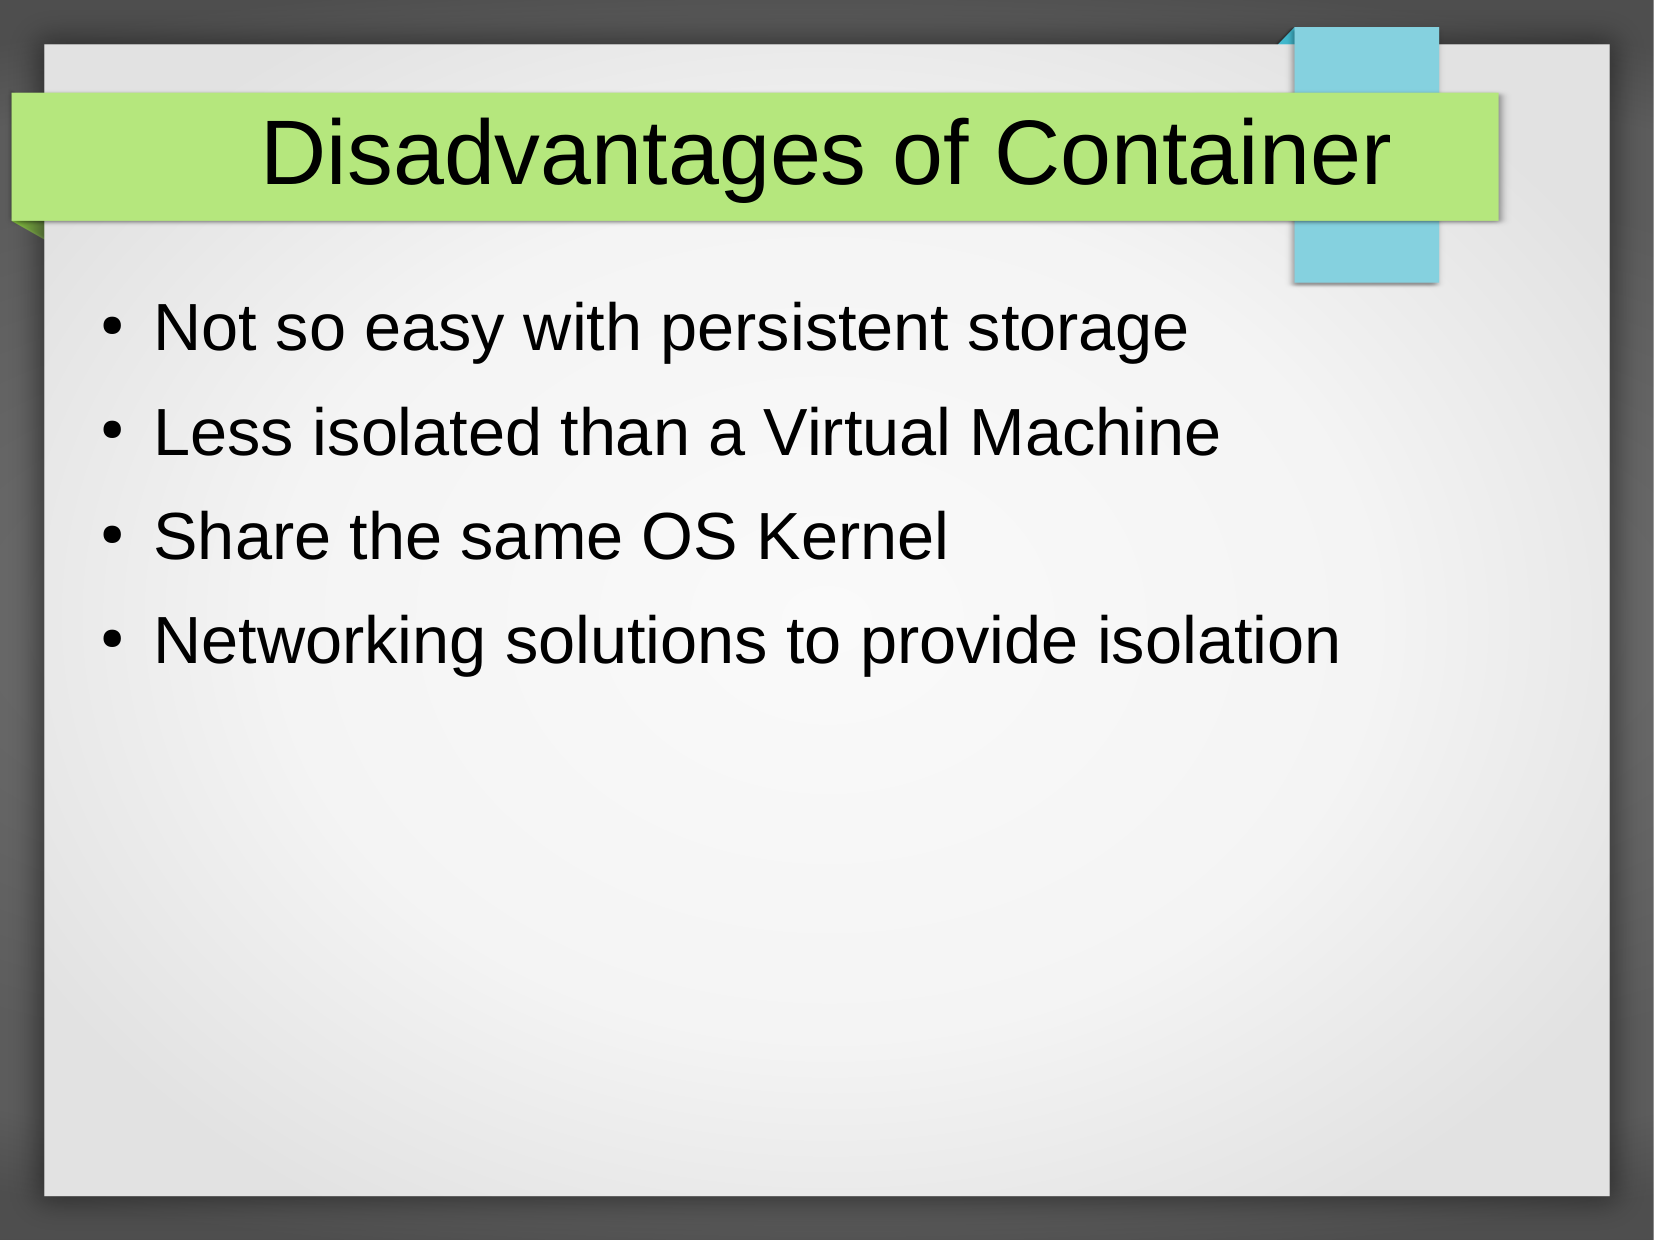

# Disadvantages of Container
Not so easy with persistent storage
Less isolated than a Virtual Machine
Share the same OS Kernel
Networking solutions to provide isolation